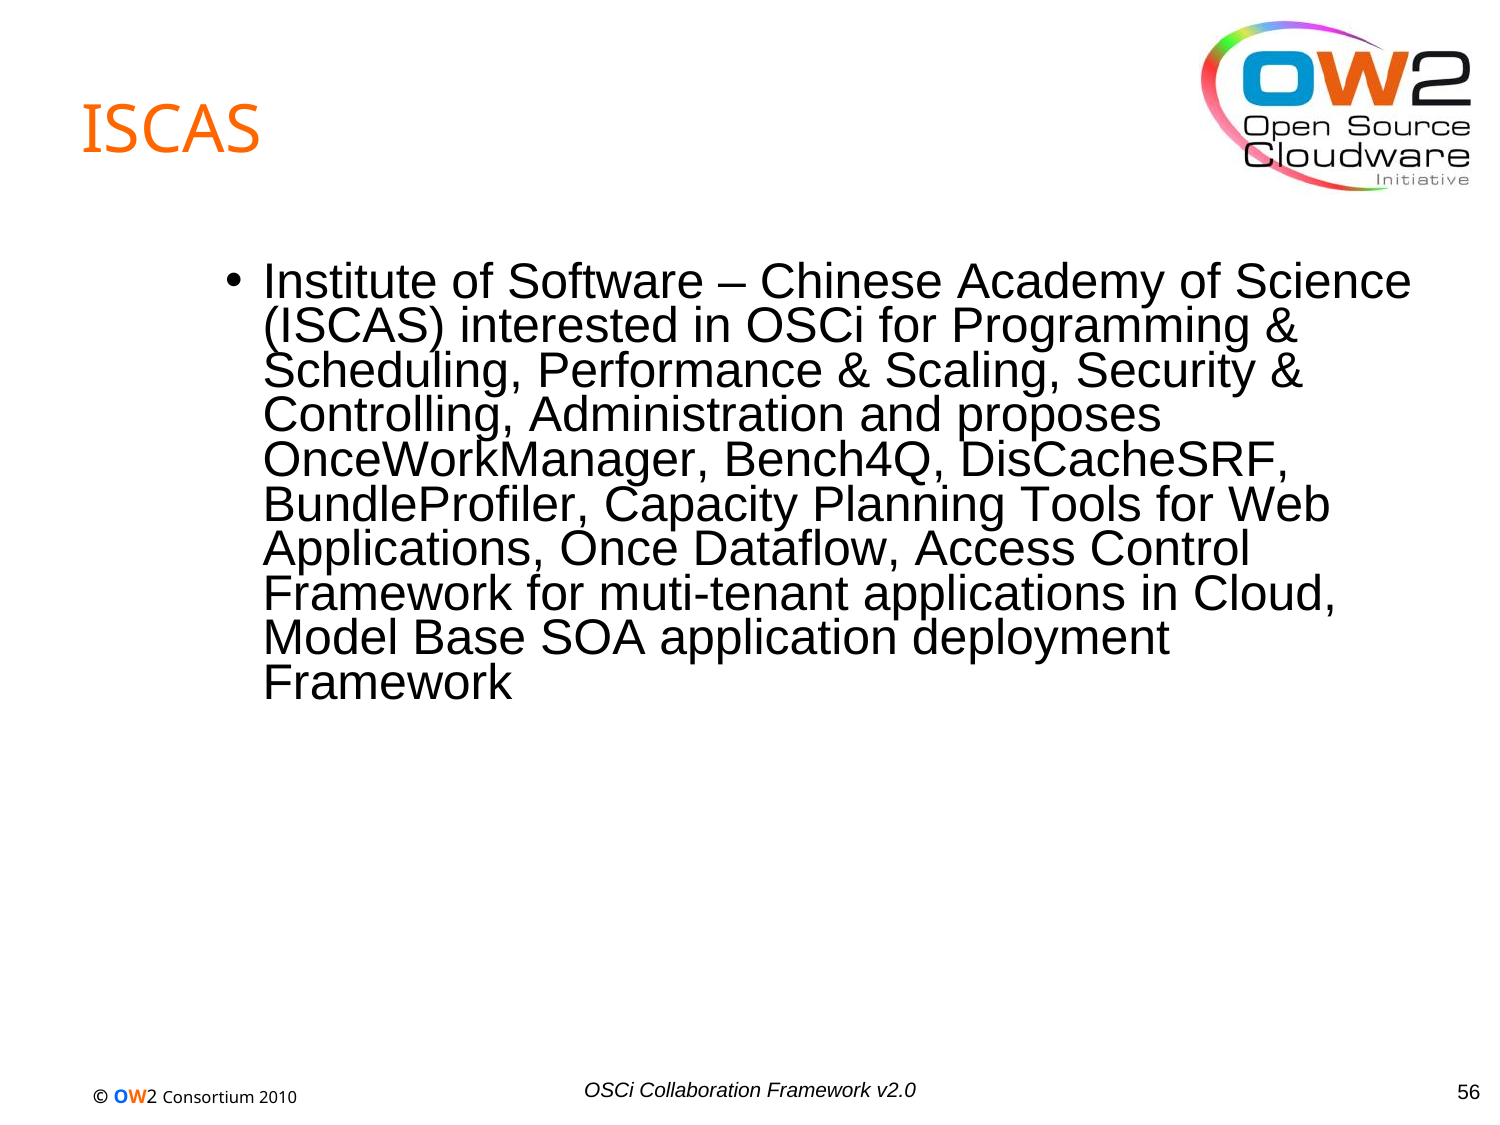

# ISCAS
Institute of Software – Chinese Academy of Science (ISCAS) interested in OSCi for Programming & Scheduling, Performance & Scaling, Security & Controlling, Administration and proposes OnceWorkManager, Bench4Q, DisCacheSRF, BundleProfiler, Capacity Planning Tools for Web Applications, Once Dataflow, Access Control Framework for muti-tenant applications in Cloud, Model Base SOA application deployment Framework